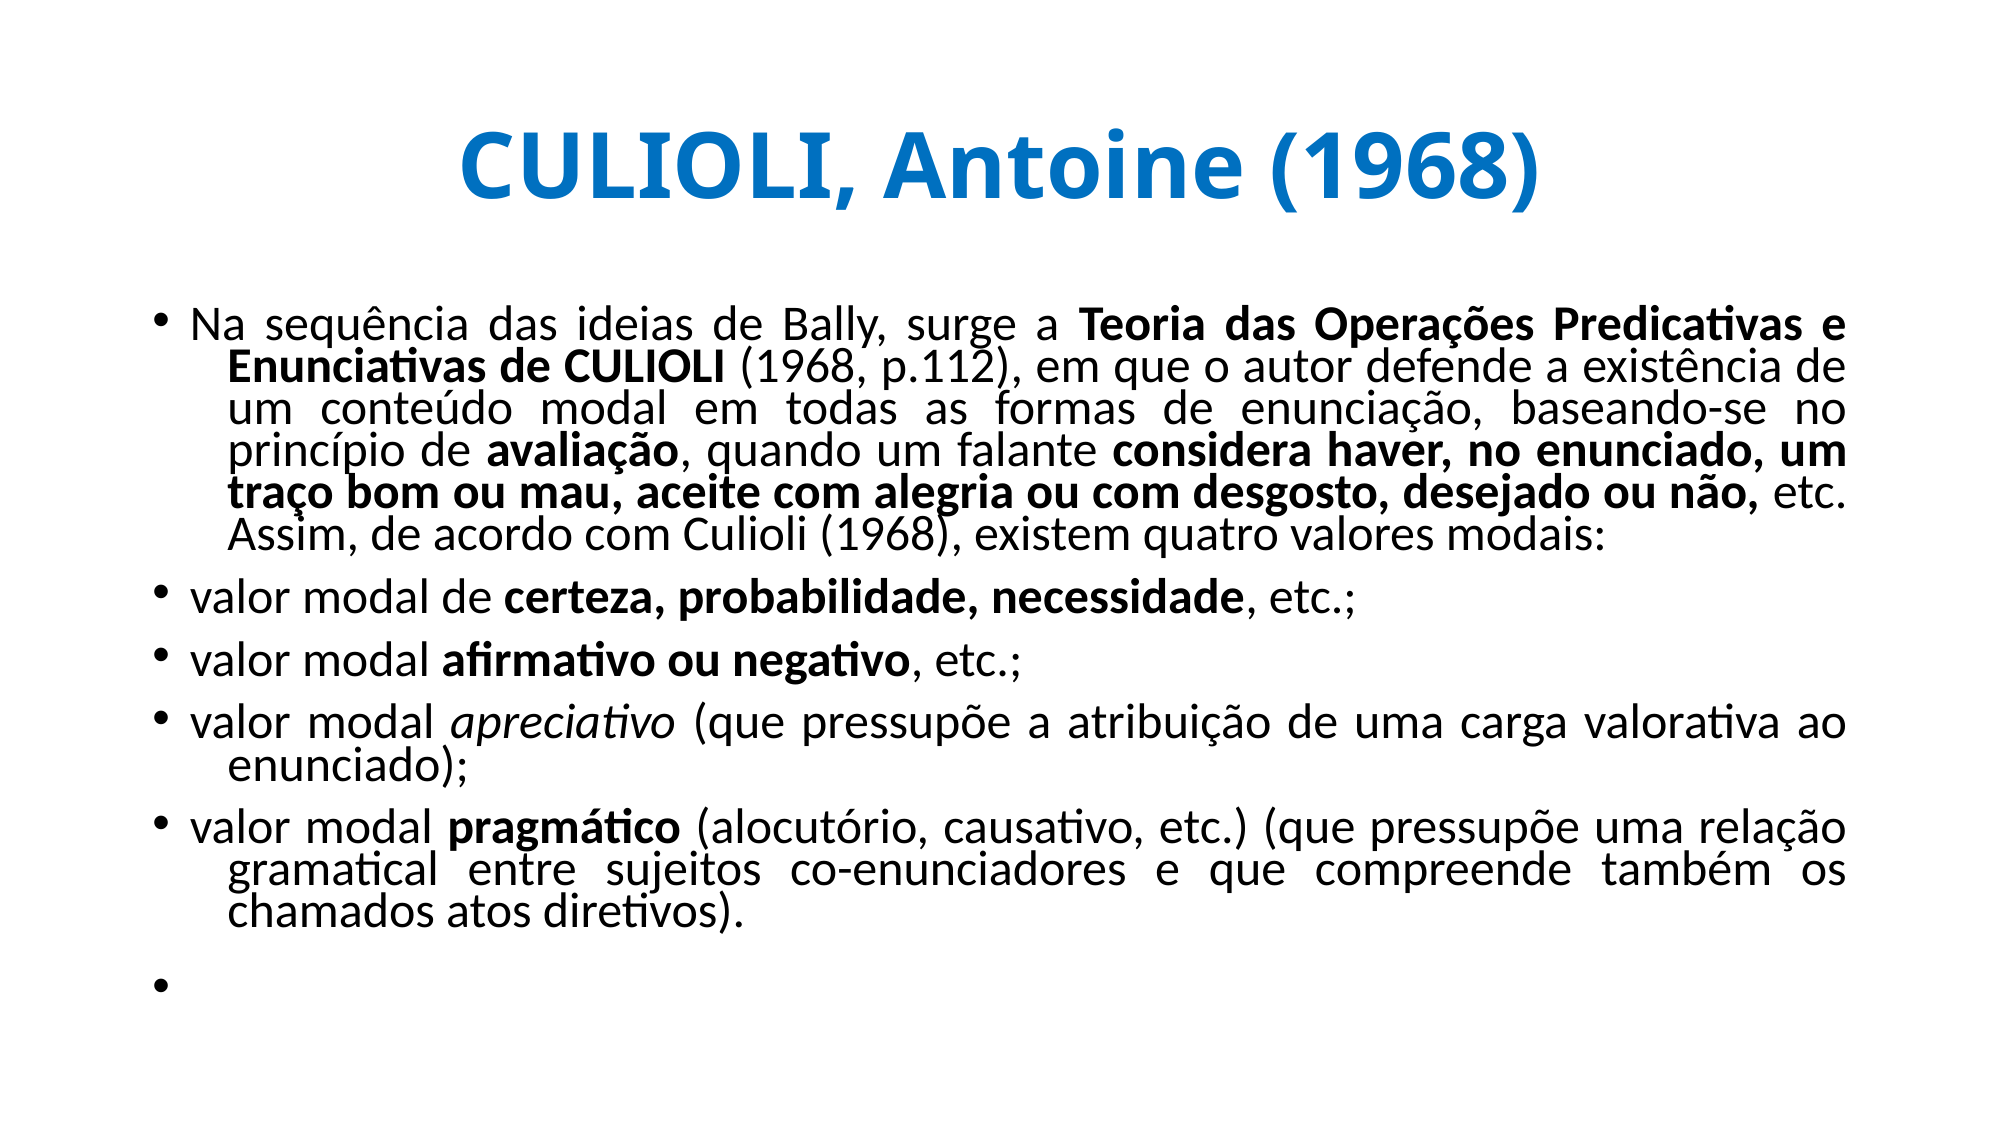

# CULIOLI, Antoine (1968)
Na sequência das ideias de Bally, surge a Teoria das Operações Predicativas e Enunciativas de CULIOLI (1968, p.112), em que o autor defende a existência de um conteúdo modal em todas as formas de enunciação, baseando-se no princípio de avaliação, quando um falante considera haver, no enunciado, um traço bom ou mau, aceite com alegria ou com desgosto, desejado ou não, etc. Assim, de acordo com Culioli (1968), existem quatro valores modais:
valor modal de certeza, probabilidade, necessidade, etc.;
valor modal afirmativo ou negativo, etc.;
valor modal apreciativo (que pressupõe a atribuição de uma carga valorativa ao enunciado);
valor modal pragmático (alocutório, causativo, etc.) (que pressupõe uma relação gramatical entre sujeitos co-enunciadores e que compreende também os chamados atos diretivos).